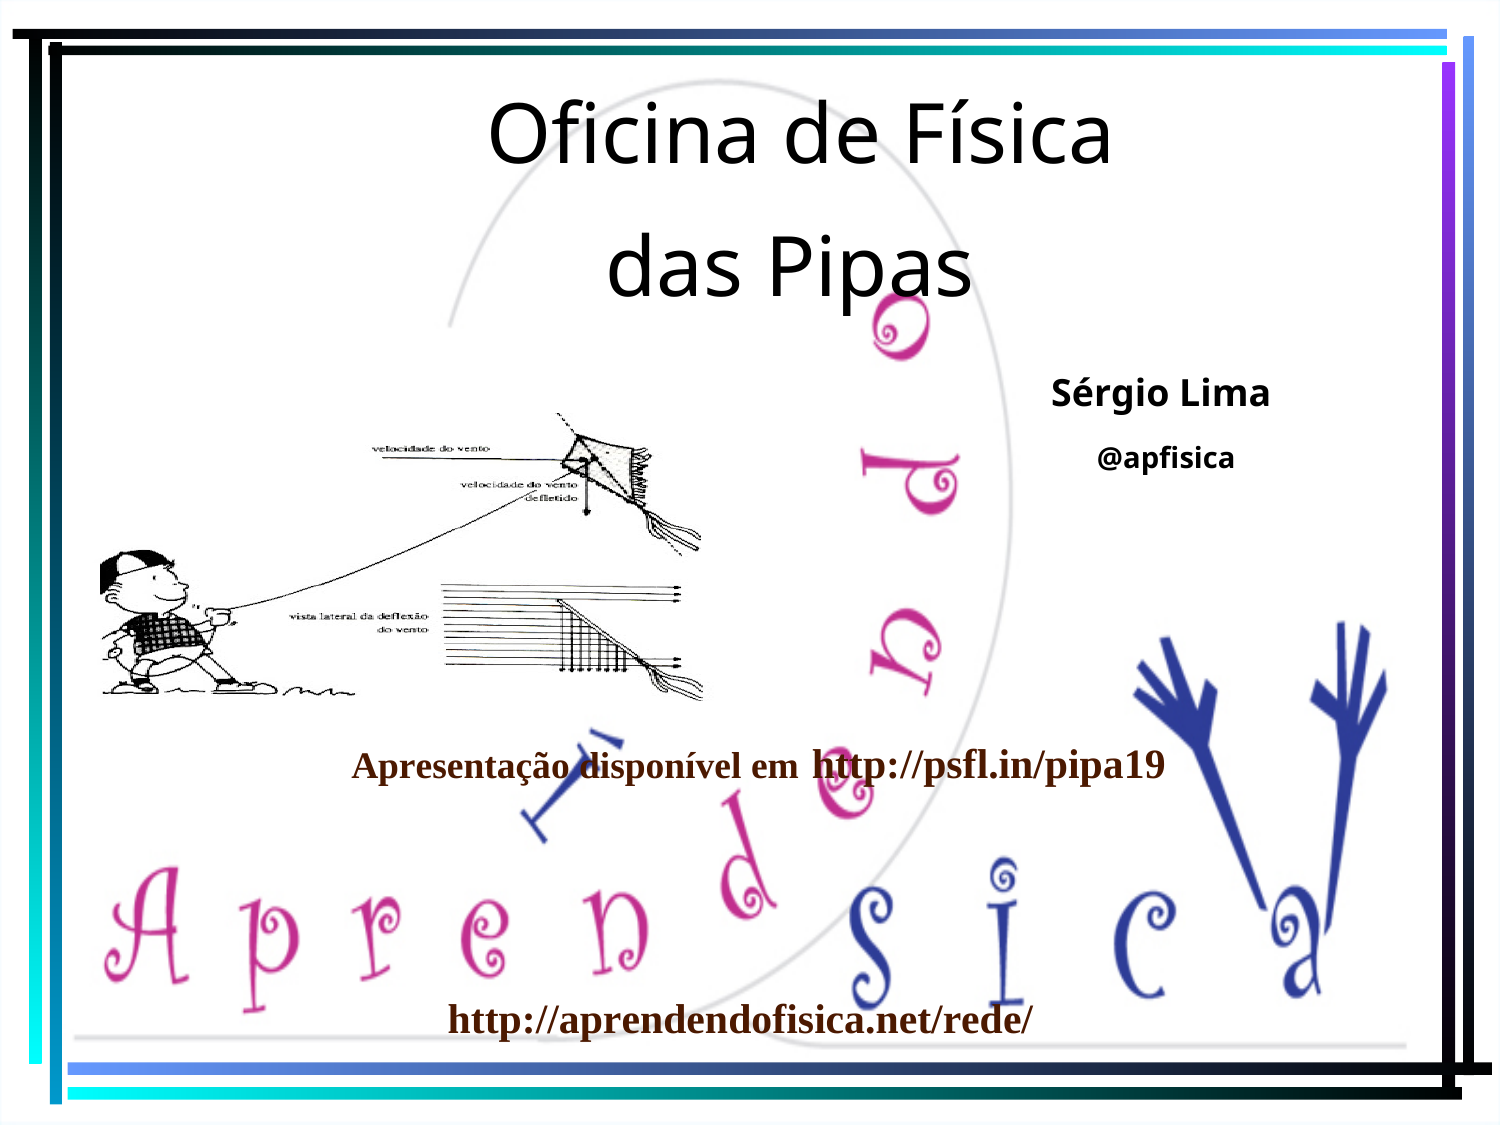

# Oficina de Física
das Pipas
Sérgio Lima
@apfisica
 Apresentação disponível em http://psfl.in/pipa19
 http://aprendendofisica.net/rede/